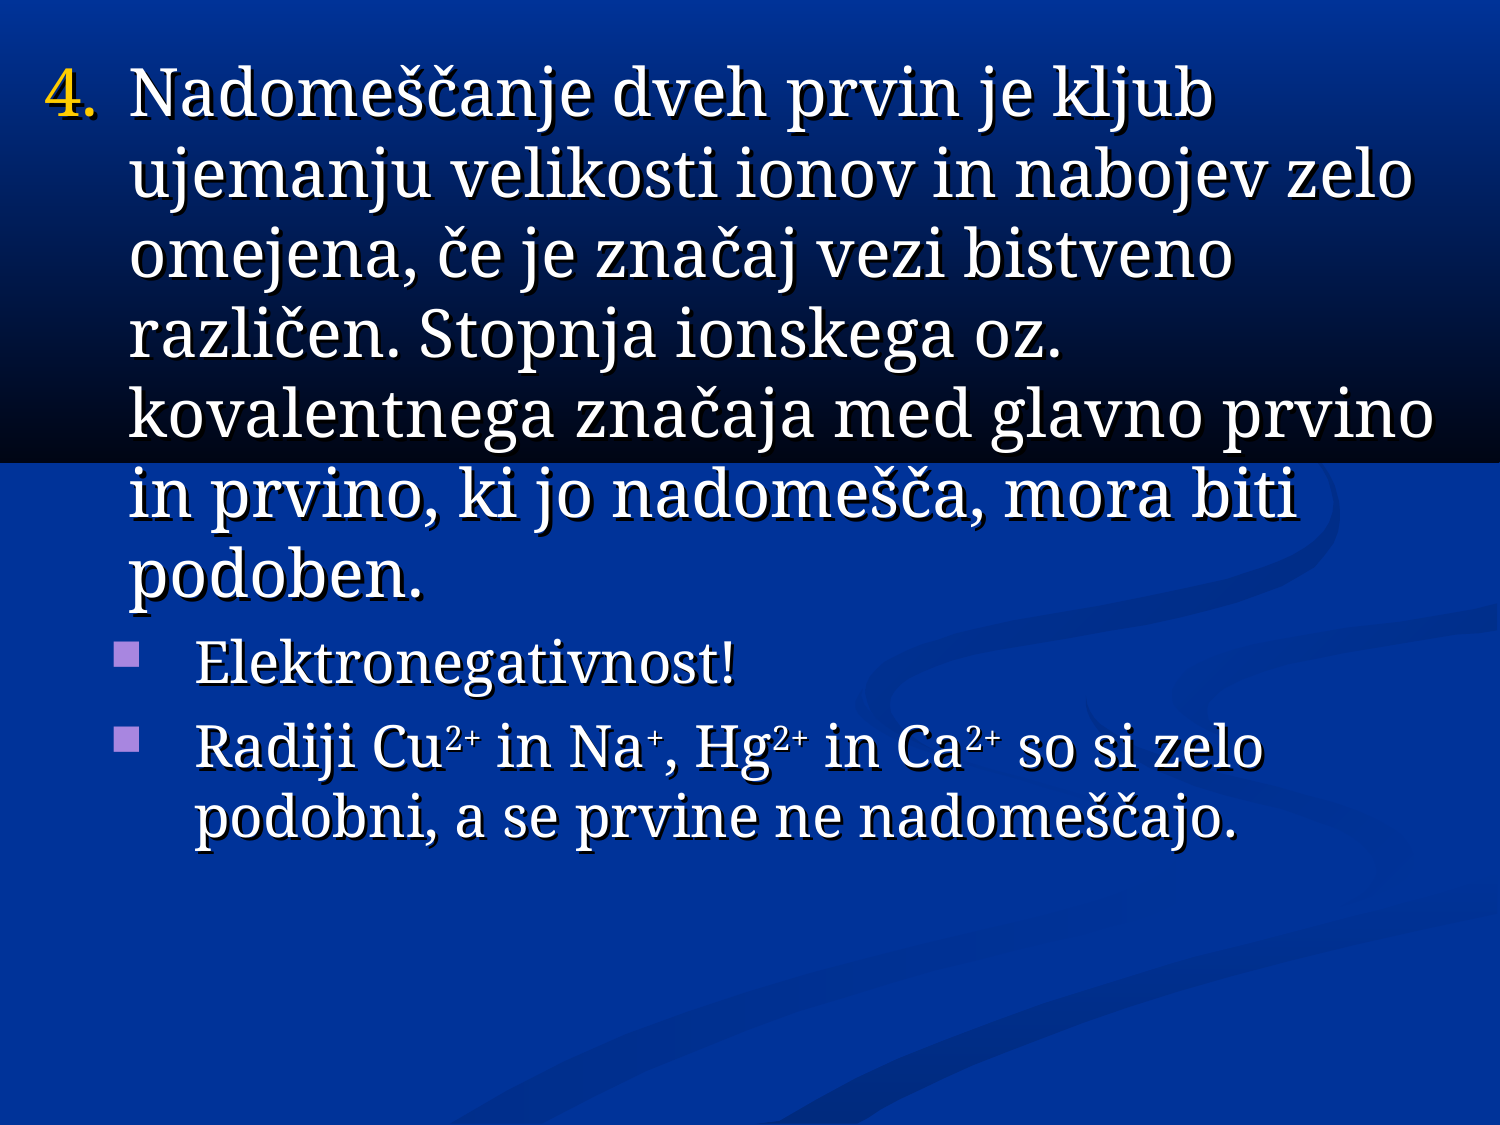

# Nadomeščanje dveh prvin je kljub ujemanju velikosti ionov in nabojev zelo omejena, če je značaj vezi bistveno različen. Stopnja ionskega oz. kovalentnega značaja med glavno prvino in prvino, ki jo nadomešča, mora biti podoben.
Elektronegativnost!
Radiji Cu2+ in Na+, Hg2+ in Ca2+ so si zelo podobni, a se prvine ne nadomeščajo.